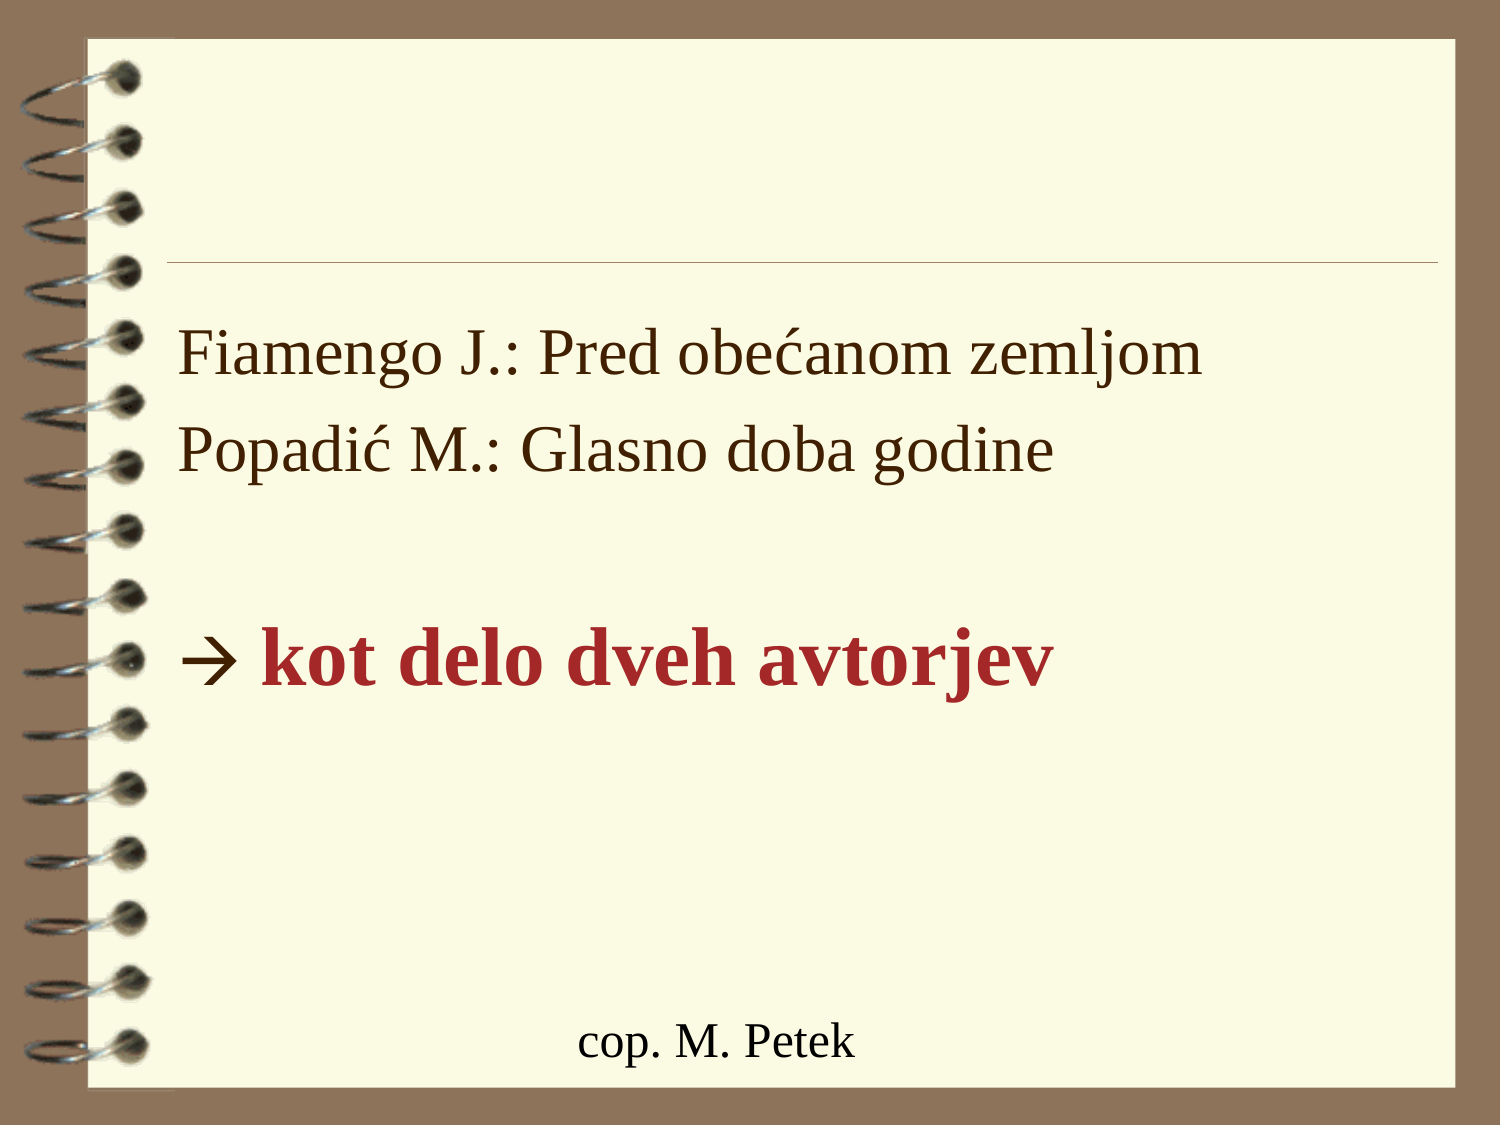

# Fiamengo J.: Pred obećanom zemljom
Popadić M.: Glasno doba godine
 kot delo dveh avtorjev
cop. M. Petek